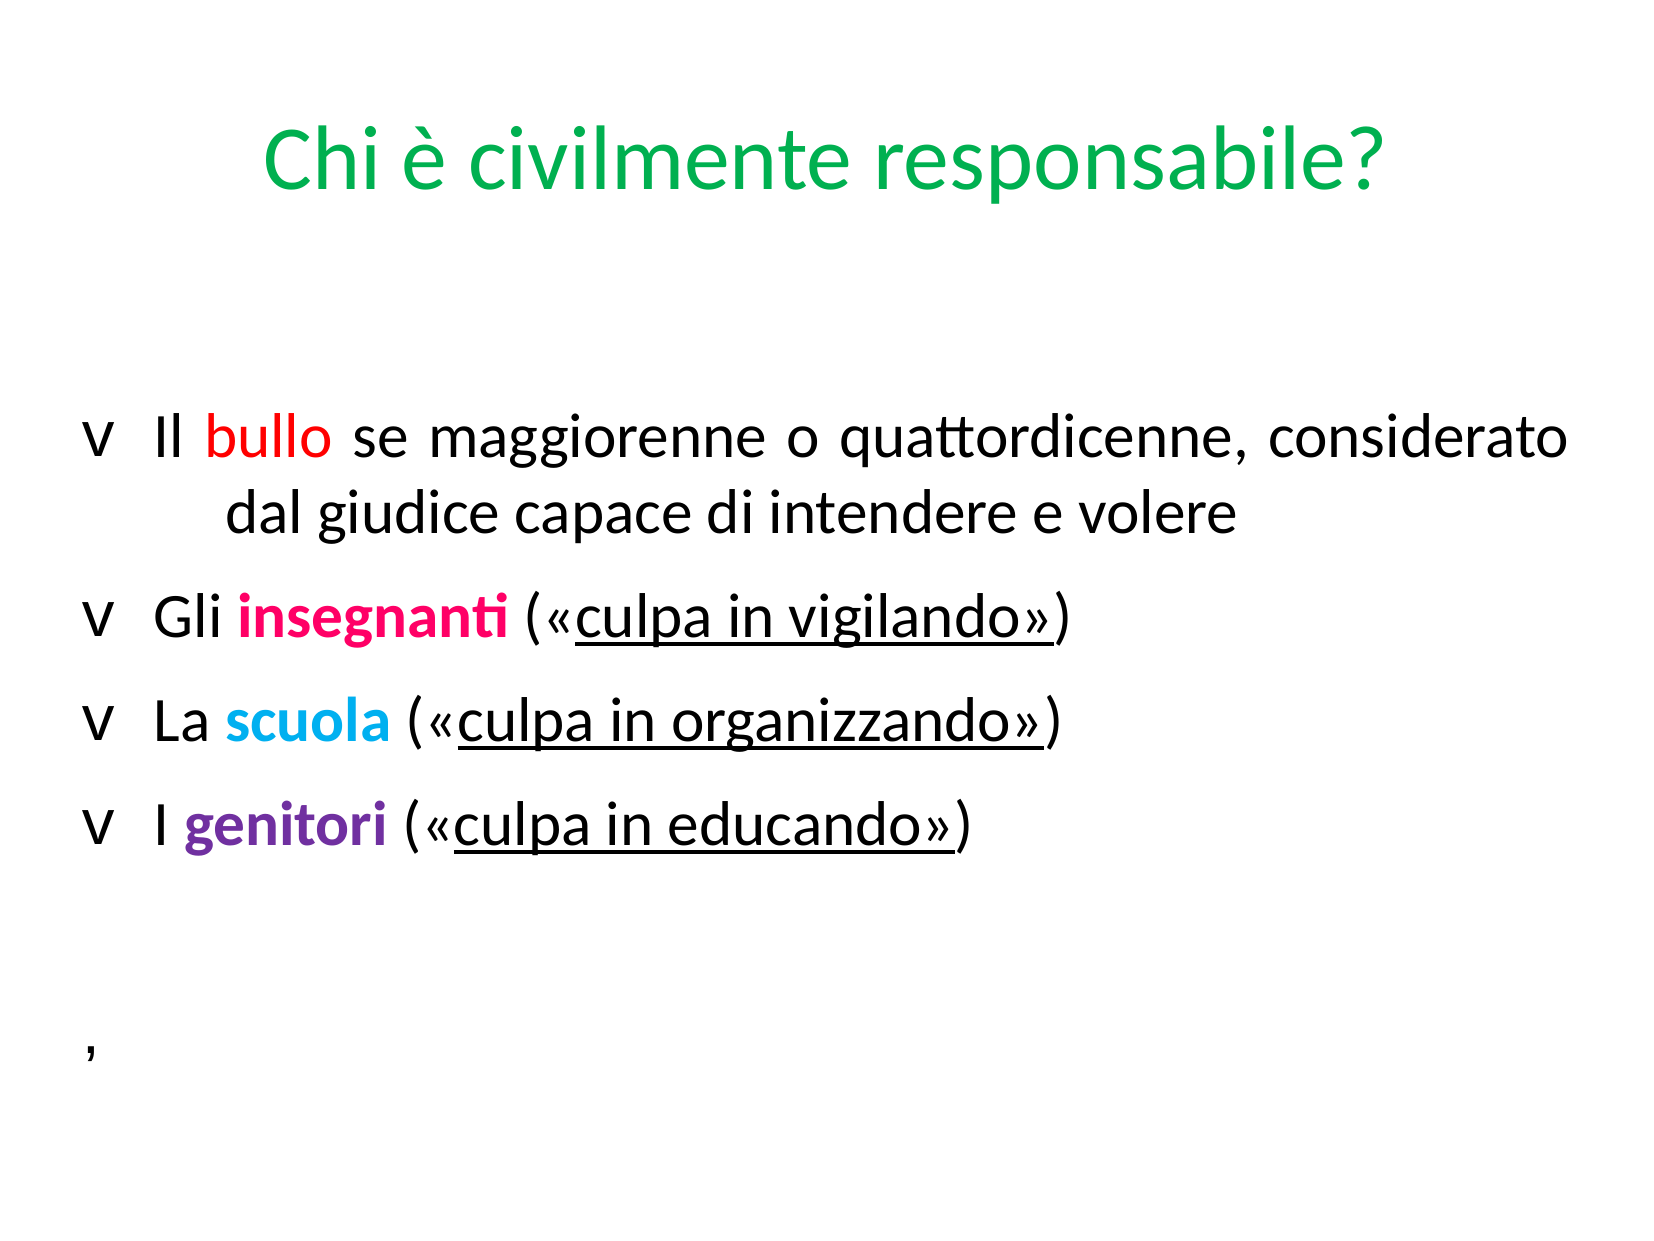

# Chi è civilmente responsabile?
Il bullo se maggiorenne o quattordicenne, considerato dal giudice capace di intendere e volere
Gli insegnanti («culpa in vigilando»)
La scuola («culpa in organizzando»)
I genitori («culpa in educando»)
,